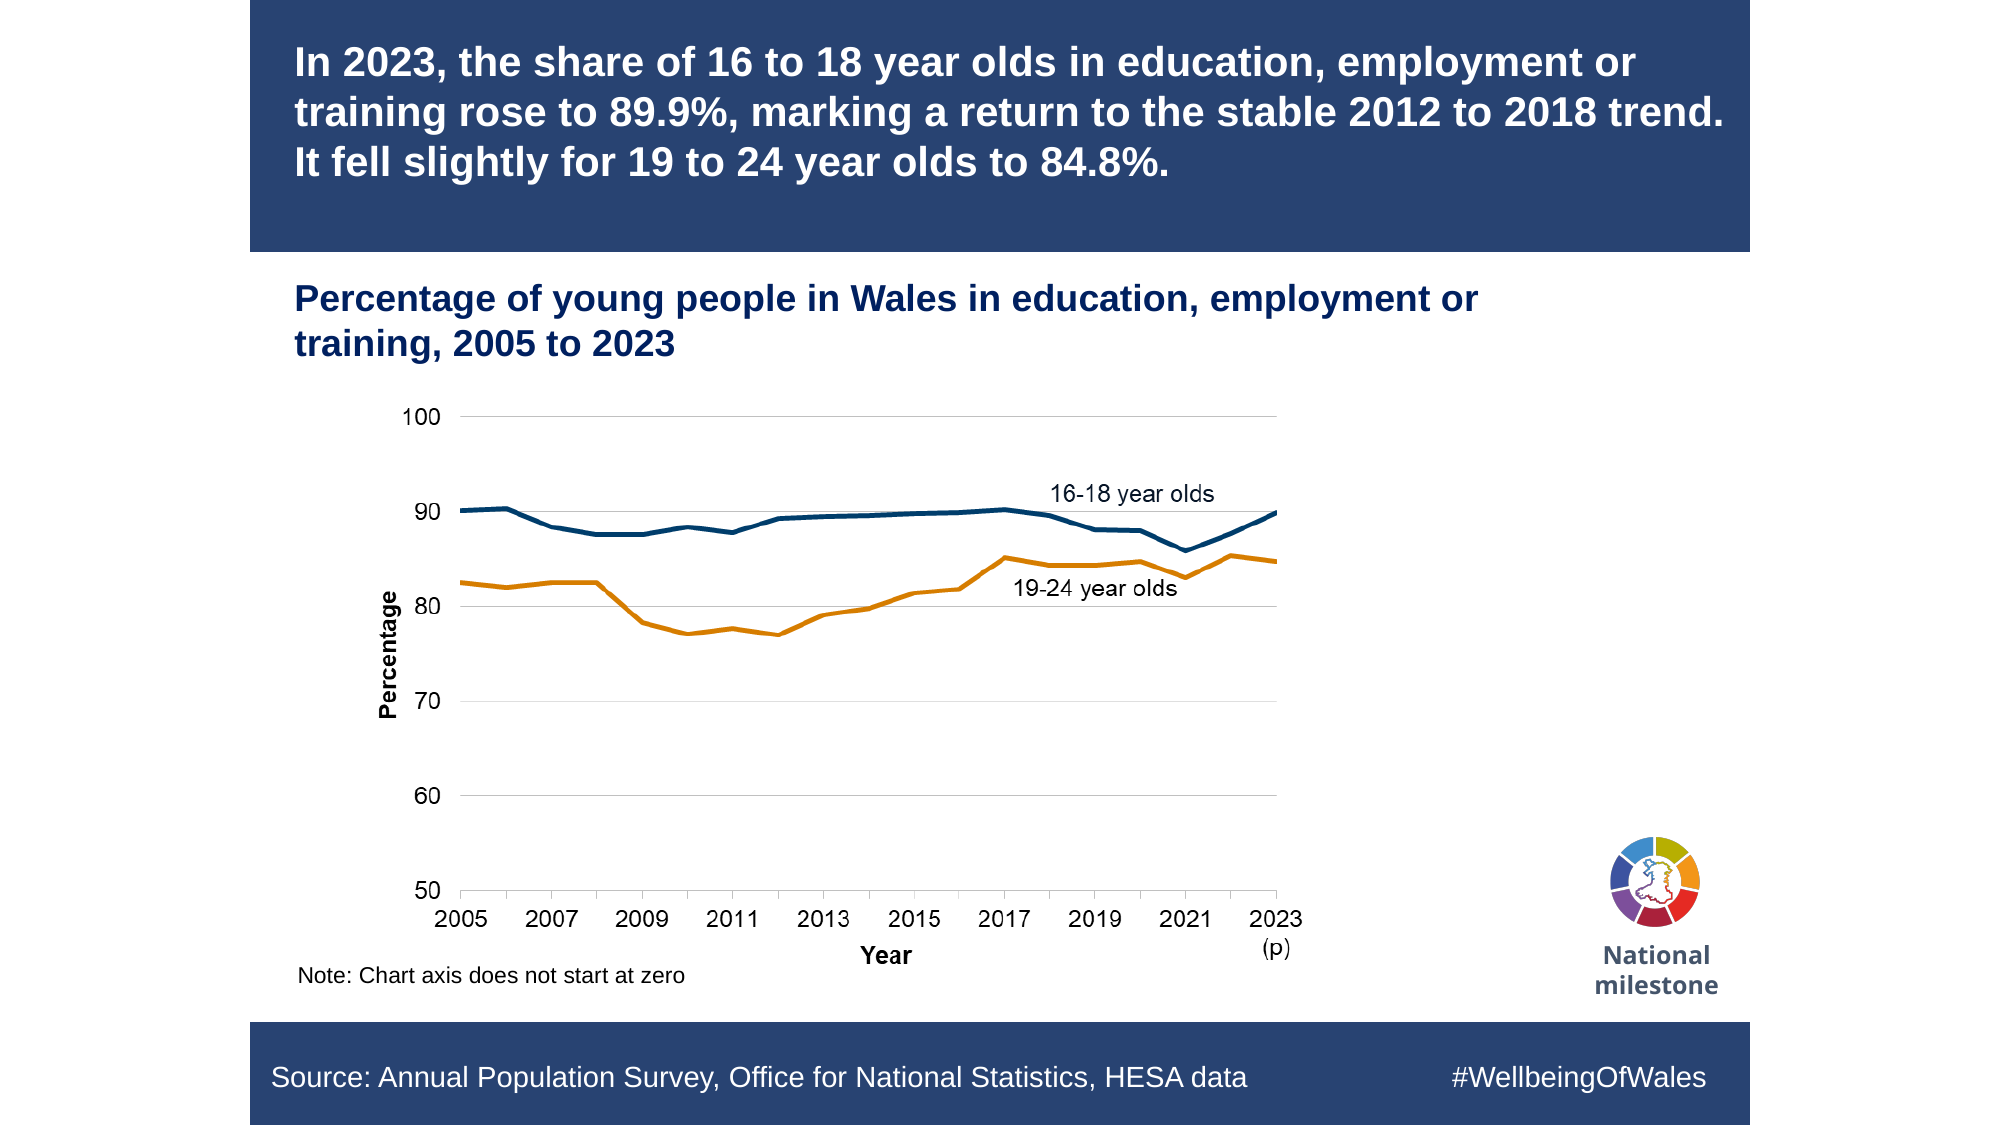

# In 2023, the share of 16 to 18 year olds in education, employment or training rose to 89.9%, marking a return to the stable 2012 to 2018 trend. It fell slightly for 19 to 24 year olds to 84.8%.
Percentage of young people in Wales in education, employment or training, 2005 to 2023
National milestone
Note: Chart axis does not start at zero
Source: Annual Population Survey, Office for National Statistics, HESA data
#WellbeingOfWales